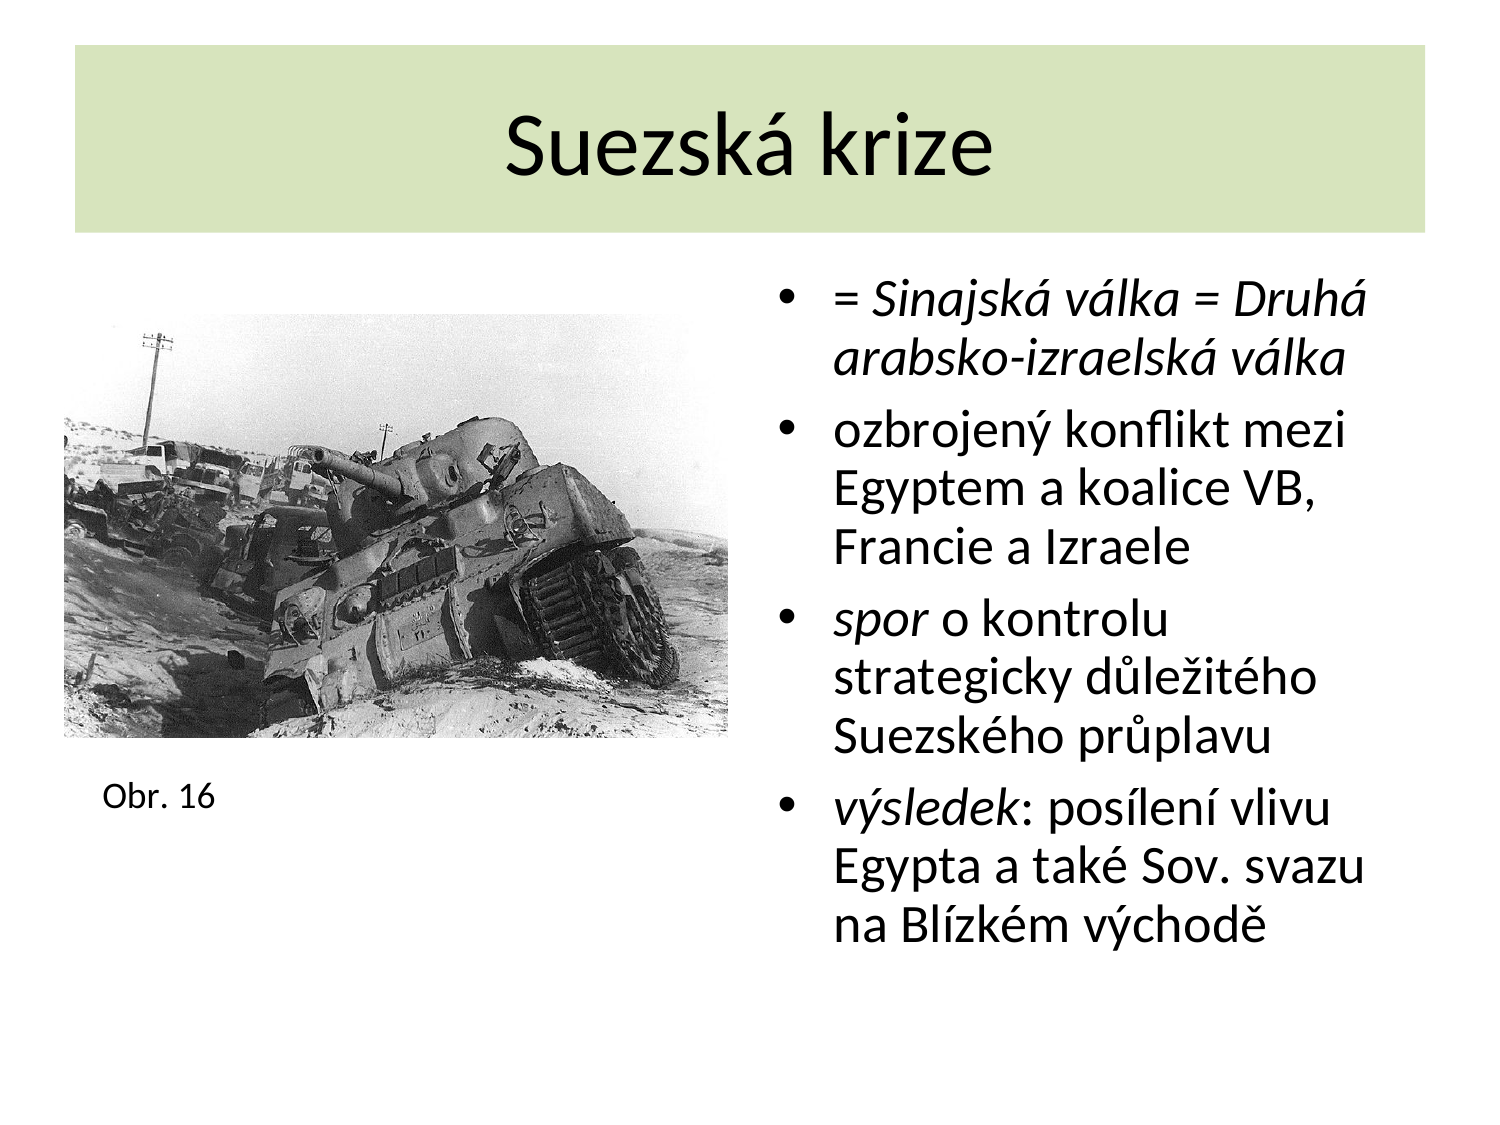

# Suezská krize
= Sinajská válka = Druhá arabsko-izraelská válka
ozbrojený konflikt mezi Egyptem a koalice VB, Francie a Izraele
spor o kontrolu strategicky důležitého Suezského průplavu
výsledek: posílení vlivu Egypta a také Sov. svazu na Blízkém východě
Obr. 16